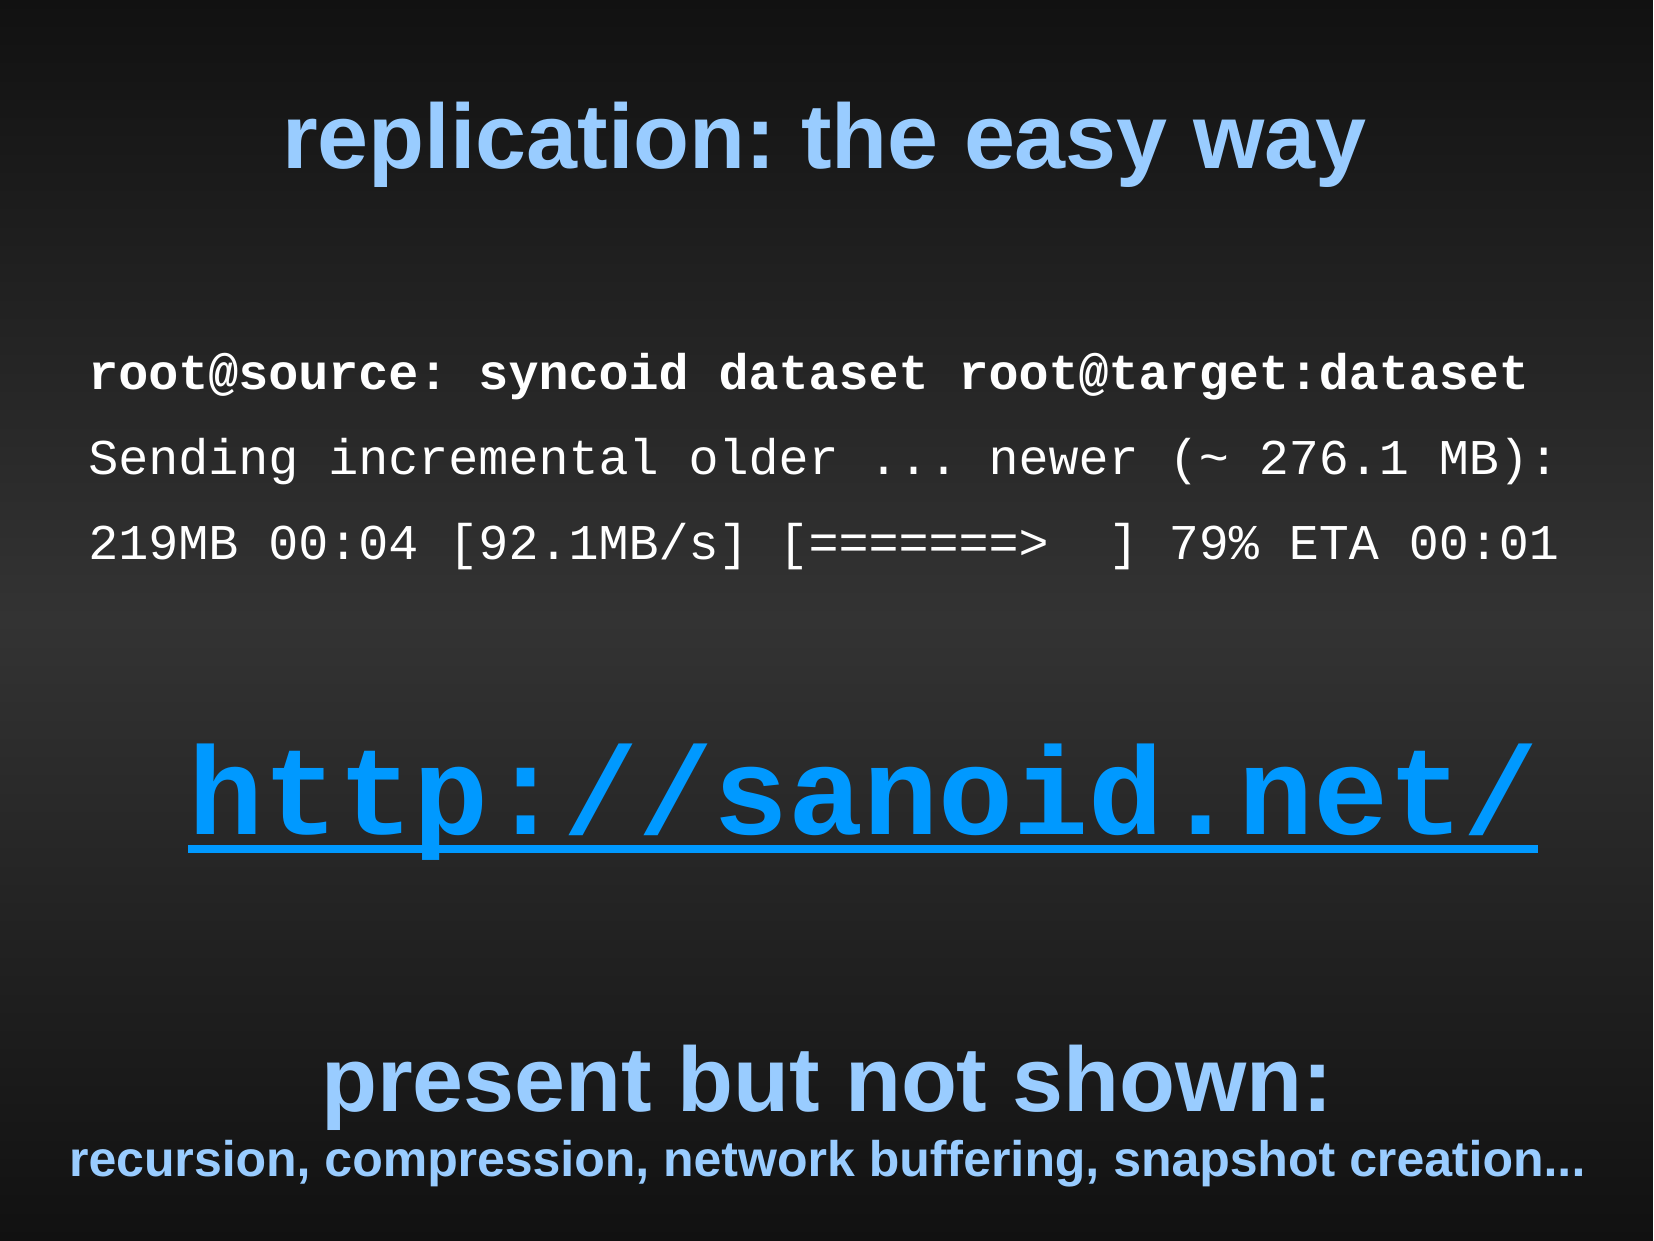

# replication: the easy way
root@source: syncoid dataset root@target:dataset
Sending incremental older ... newer (~ 276.1 MB):
219MB 00:04 [92.1MB/s] [=======> ] 79% ETA 00:01
http://sanoid.net/
present but not shown:
recursion, compression, network buffering, snapshot creation...